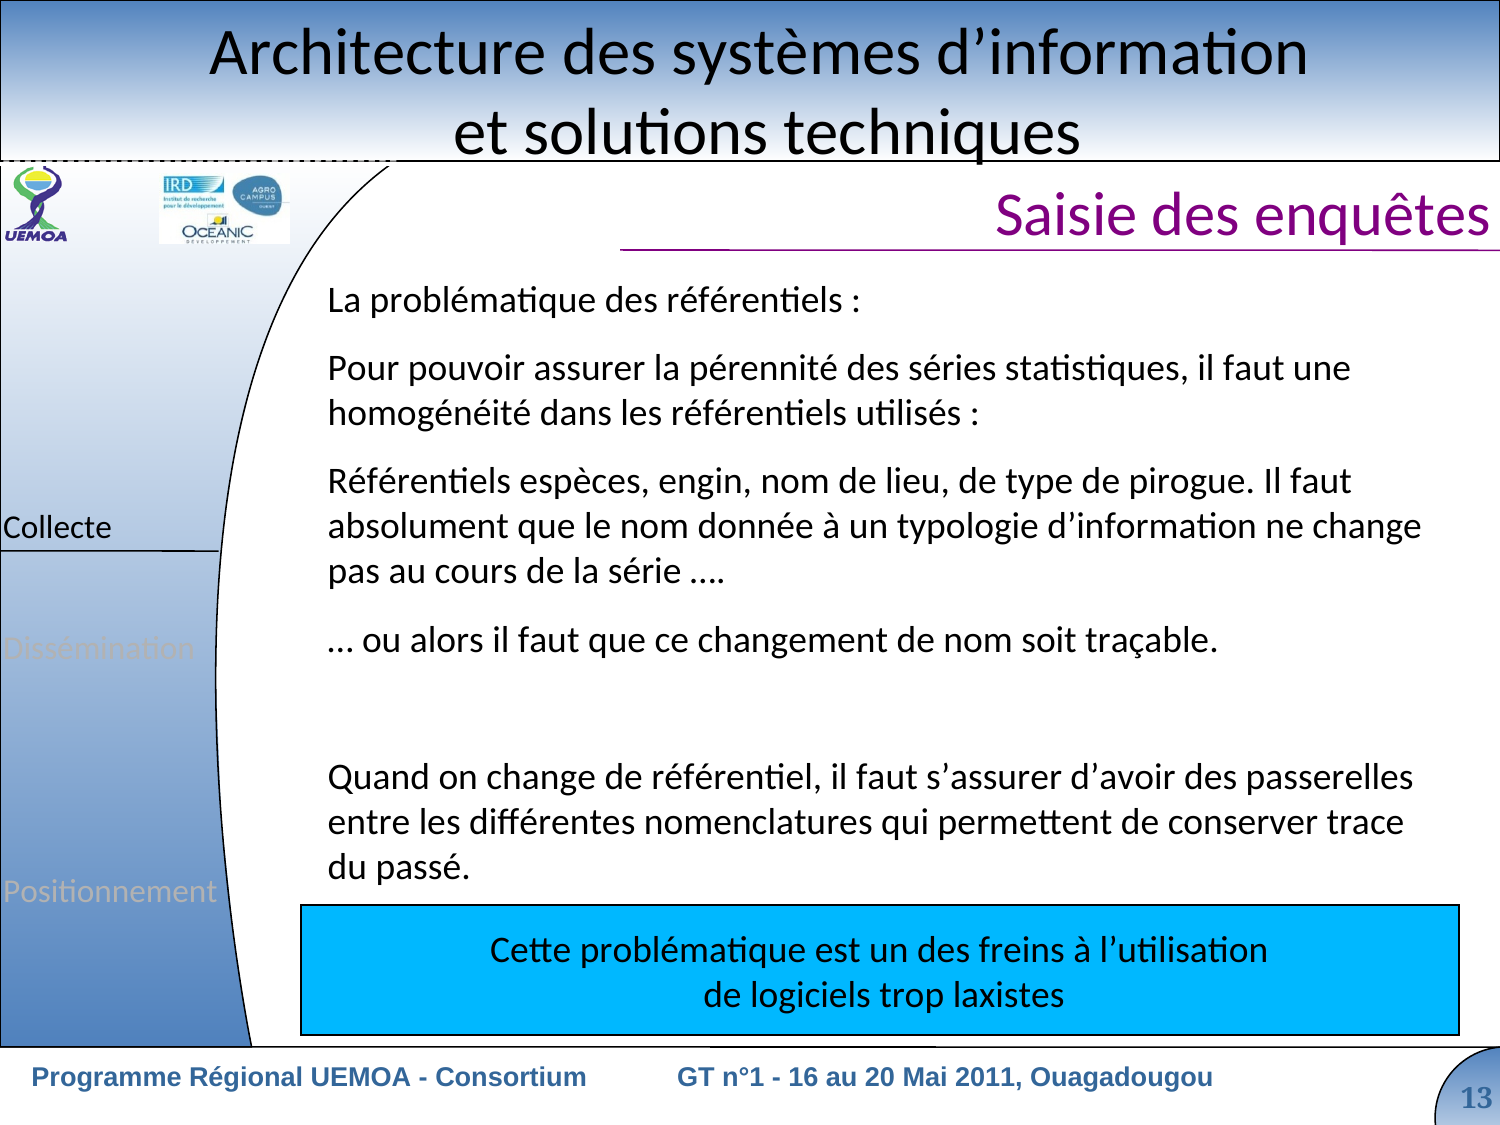

Architecture des systèmes d’information
et solutions techniques
Saisie des enquêtes
La problématique des référentiels :
Pour pouvoir assurer la pérennité des séries statistiques, il faut une homogénéité dans les référentiels utilisés :
Référentiels espèces, engin, nom de lieu, de type de pirogue. Il faut absolument que le nom donnée à un typologie d’information ne change pas au cours de la série ….
… ou alors il faut que ce changement de nom soit traçable.
Quand on change de référentiel, il faut s’assurer d’avoir des passerelles entre les différentes nomenclatures qui permettent de conserver trace du passé.
Collecte
Dissémination
Positionnement
Cette problématique est un des freins à l’utilisation
 de logiciels trop laxistes